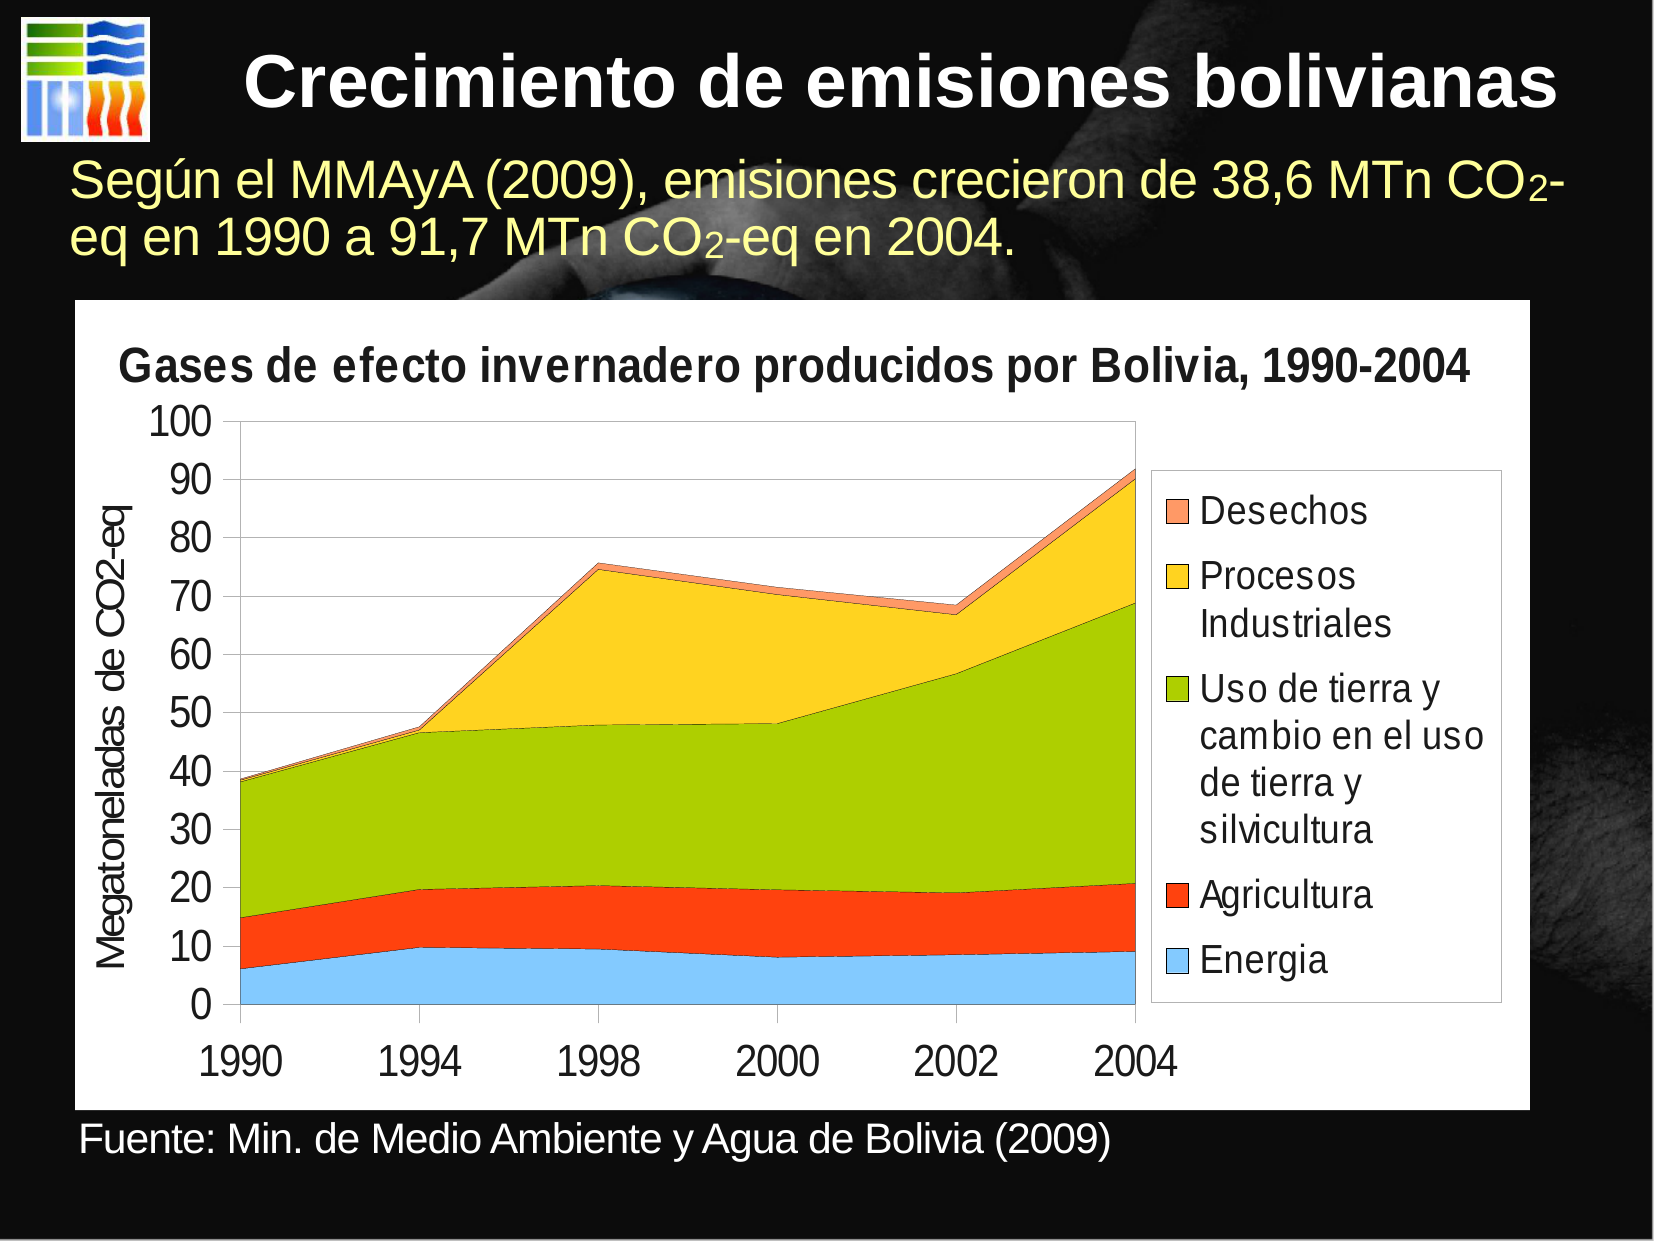

# Crecimiento de emisiones bolivianas
Según el MMAyA (2009), emisiones crecieron de 38,6 MTn CO2-eq en 1990 a 91,7 MTn CO2-eq en 2004.
Fuente: Min. de Medio Ambiente y Agua de Bolivia (2009)